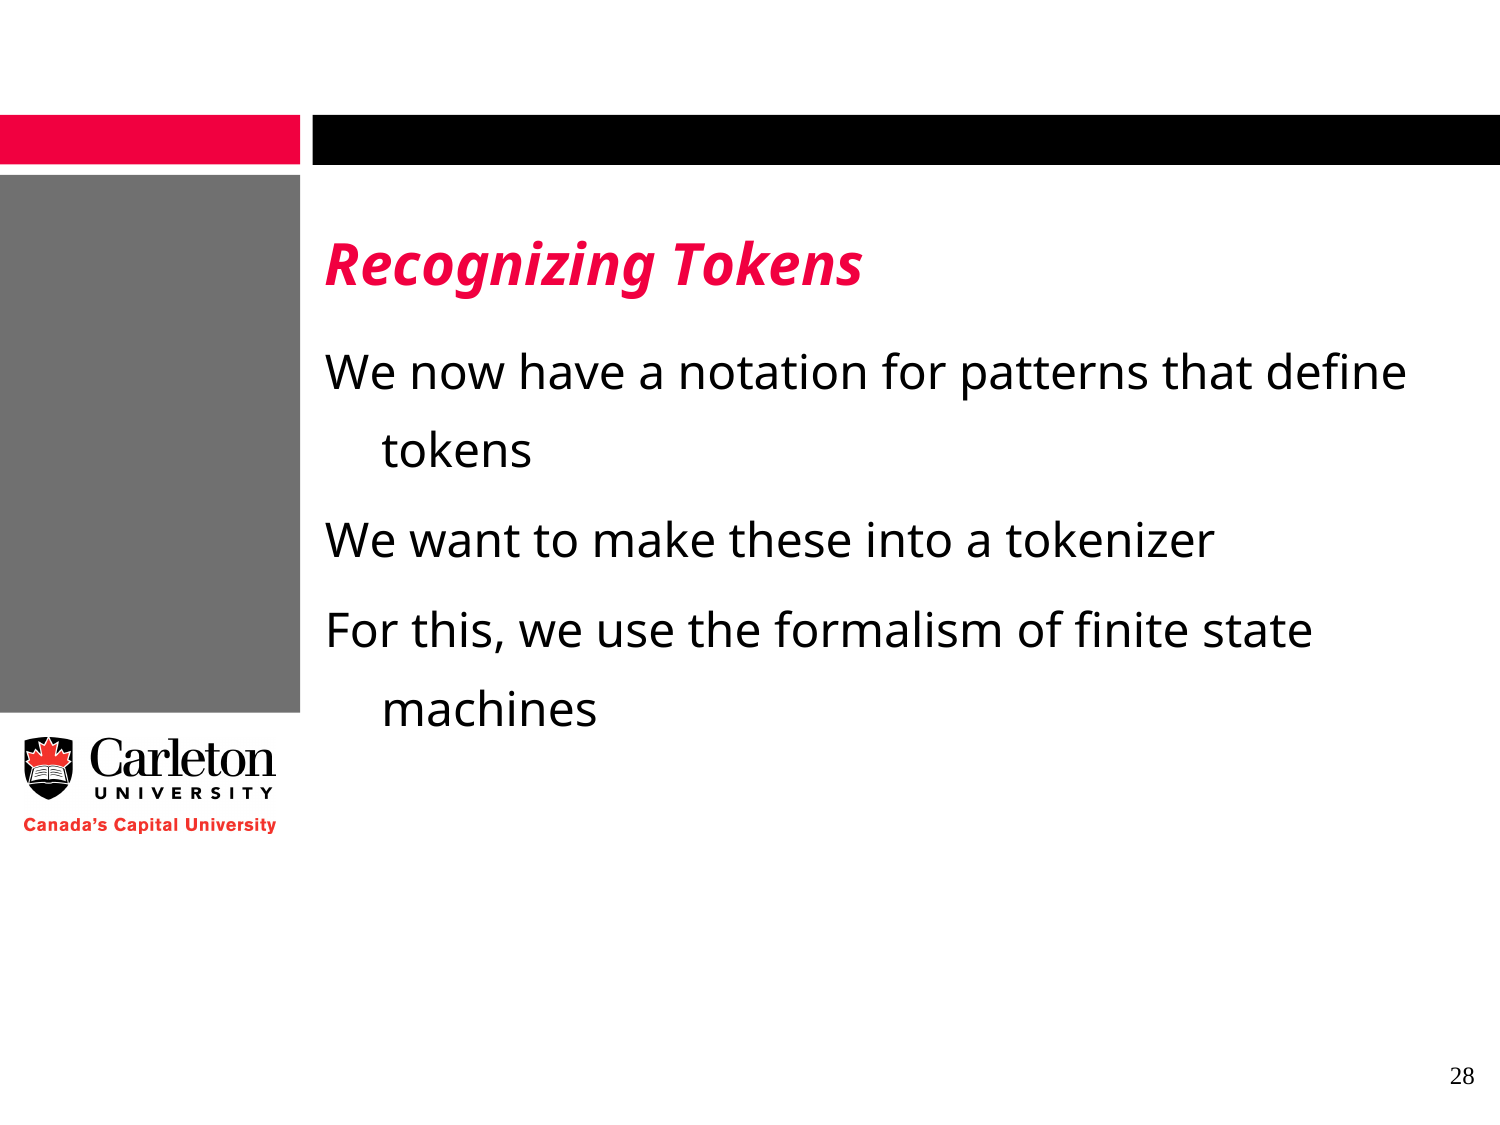

# Recognizing Tokens
We now have a notation for patterns that define tokens
We want to make these into a tokenizer
For this, we use the formalism of finite state machines
28